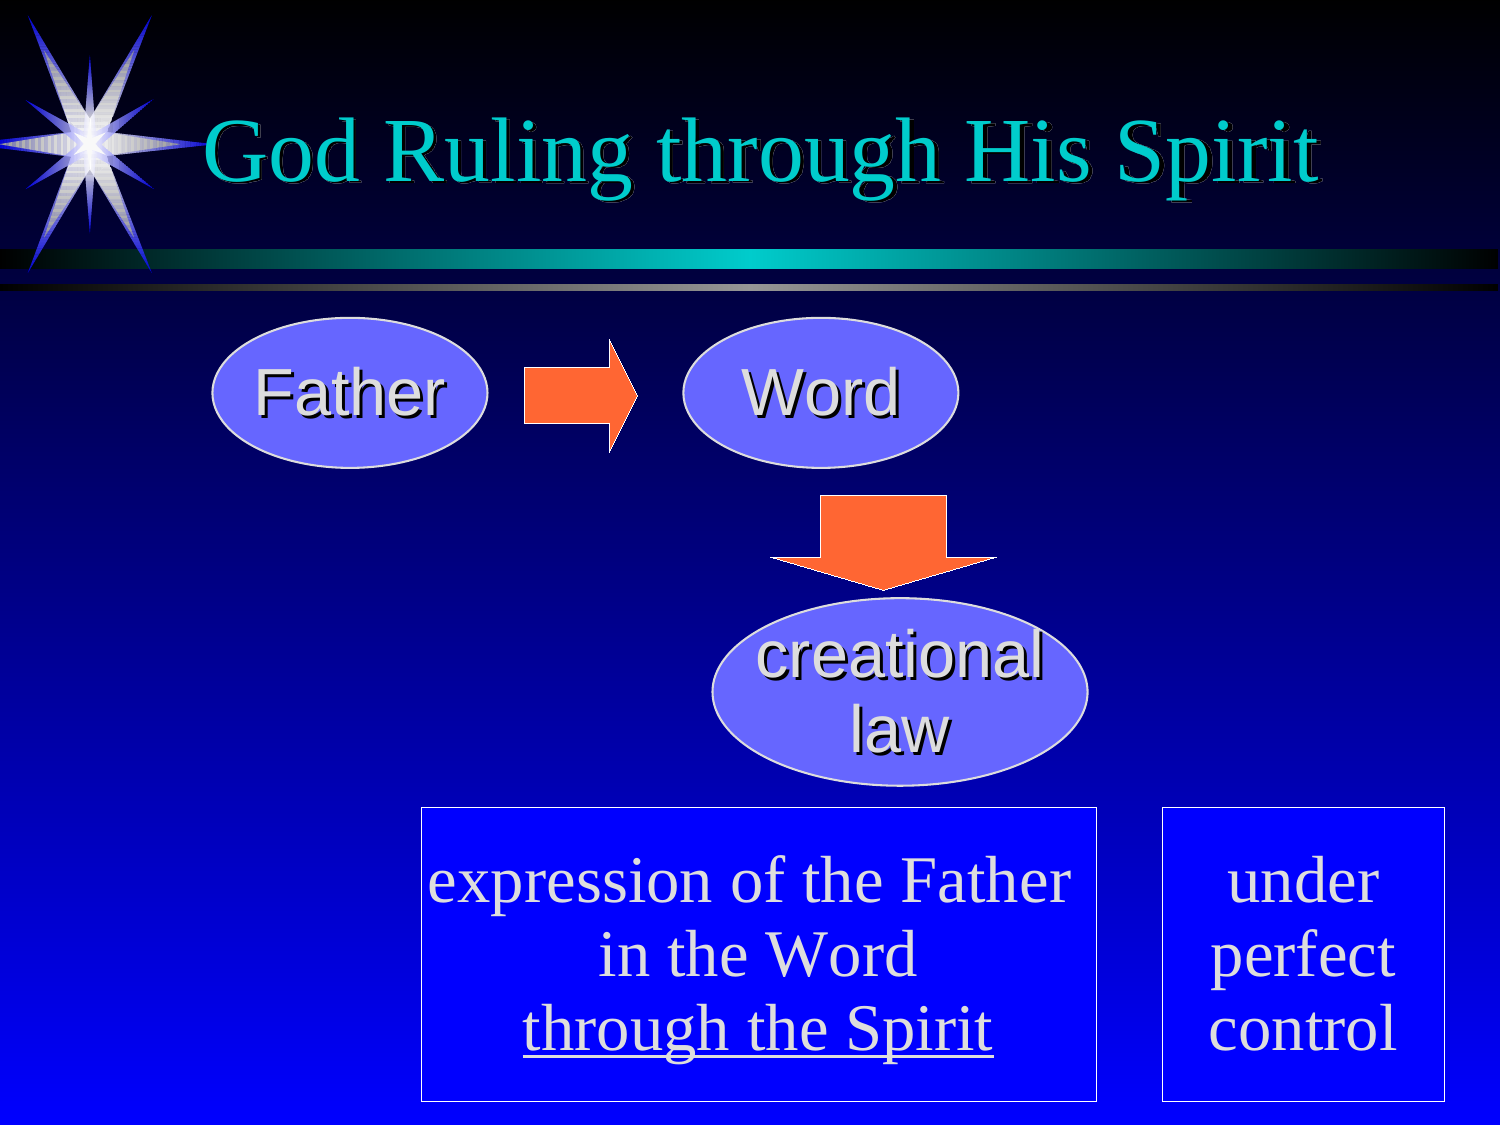

# God Ruling through His Spirit
Father
Word
creational
law
expression of the Father
in the Word
through the Spirit
under
perfect
control